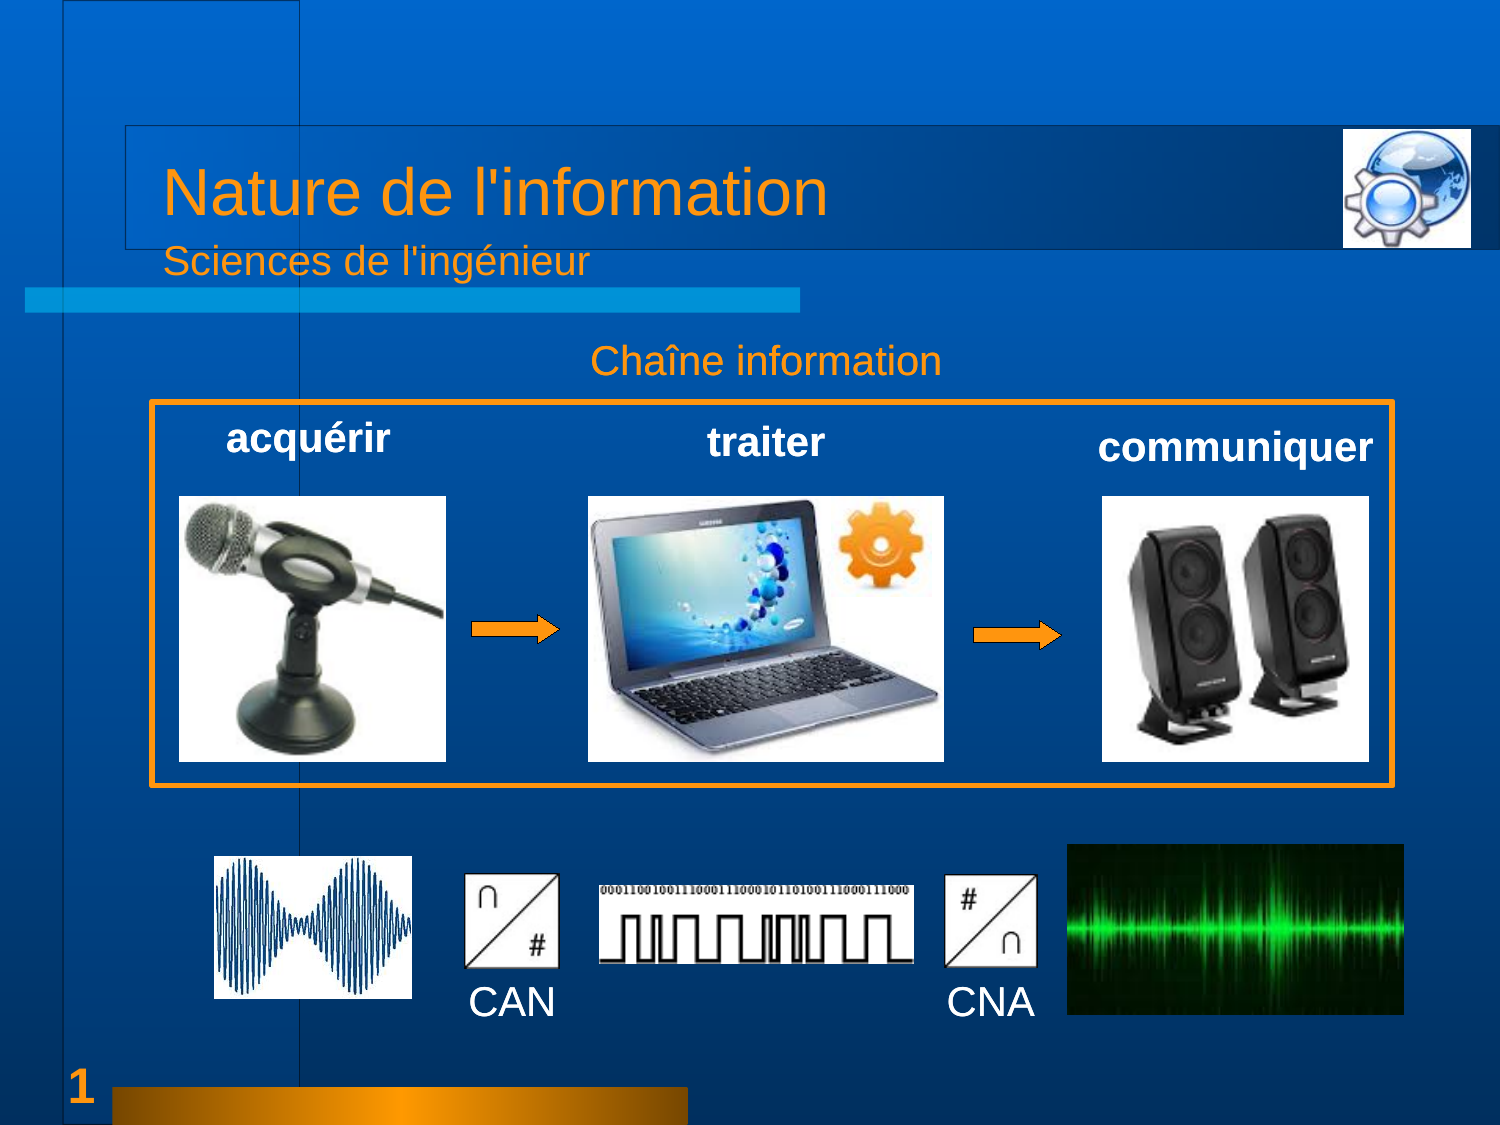

Chaîne information
Chaîne information
acquérir
acquérir
traiter
traiter
communiquer
communiquer
CAN
CAN
CNA
CNA